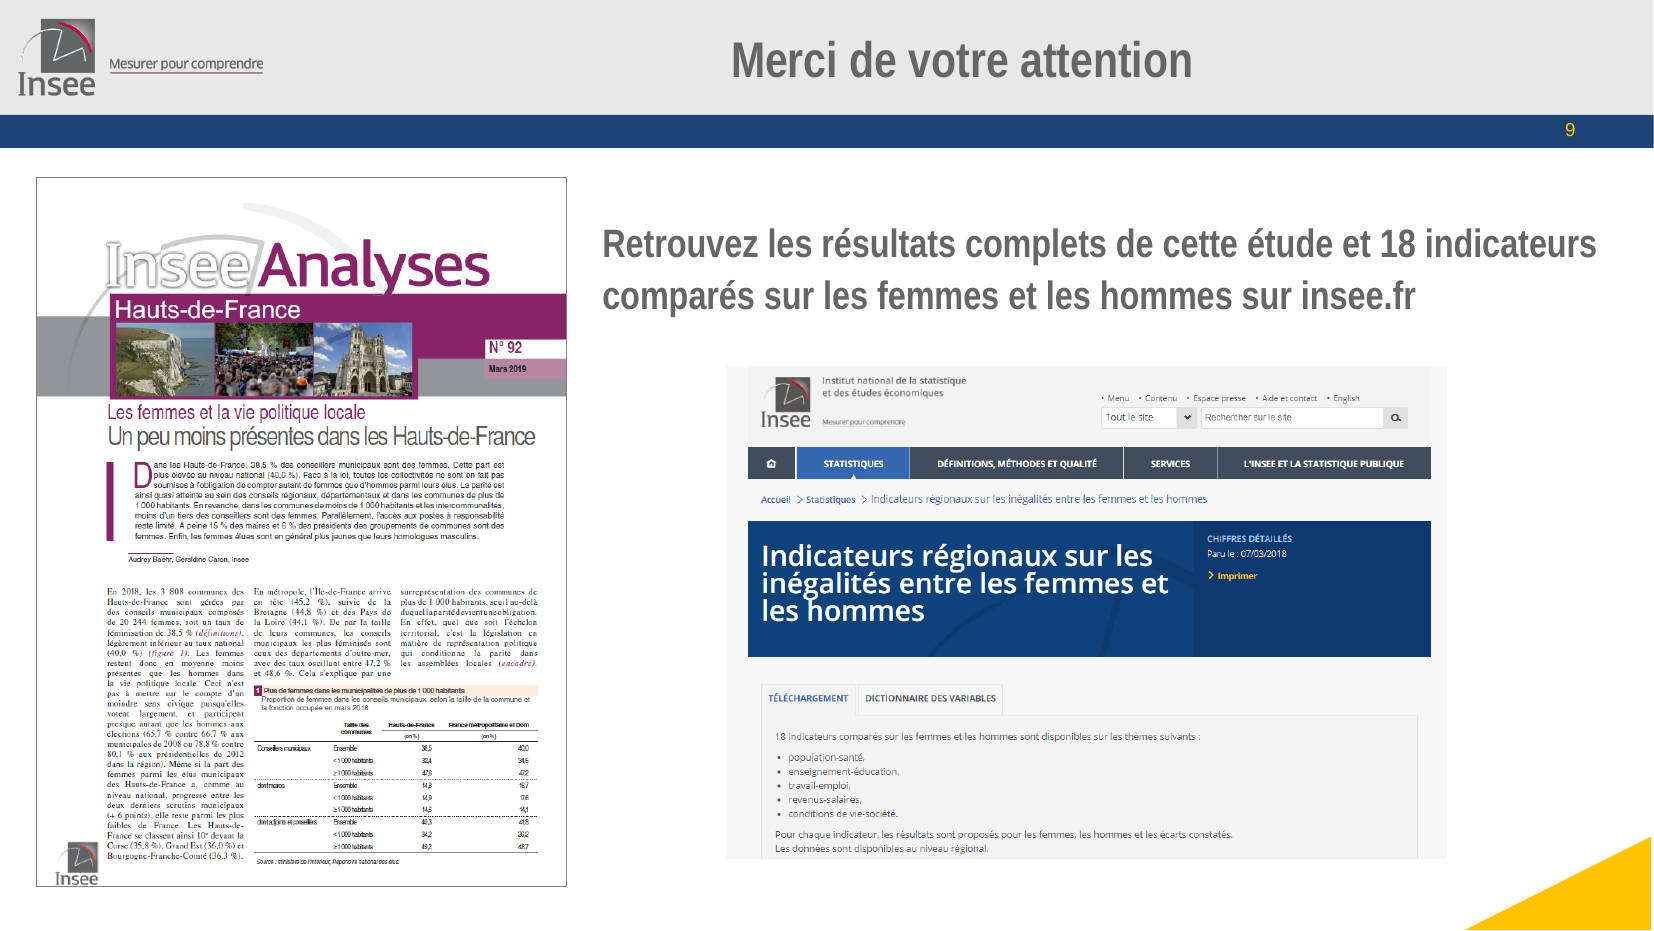

# Merci de votre attention
9
Retrouvez les résultats complets de cette étude et 18 indicateurs comparés sur les femmes et les hommes sur insee.fr